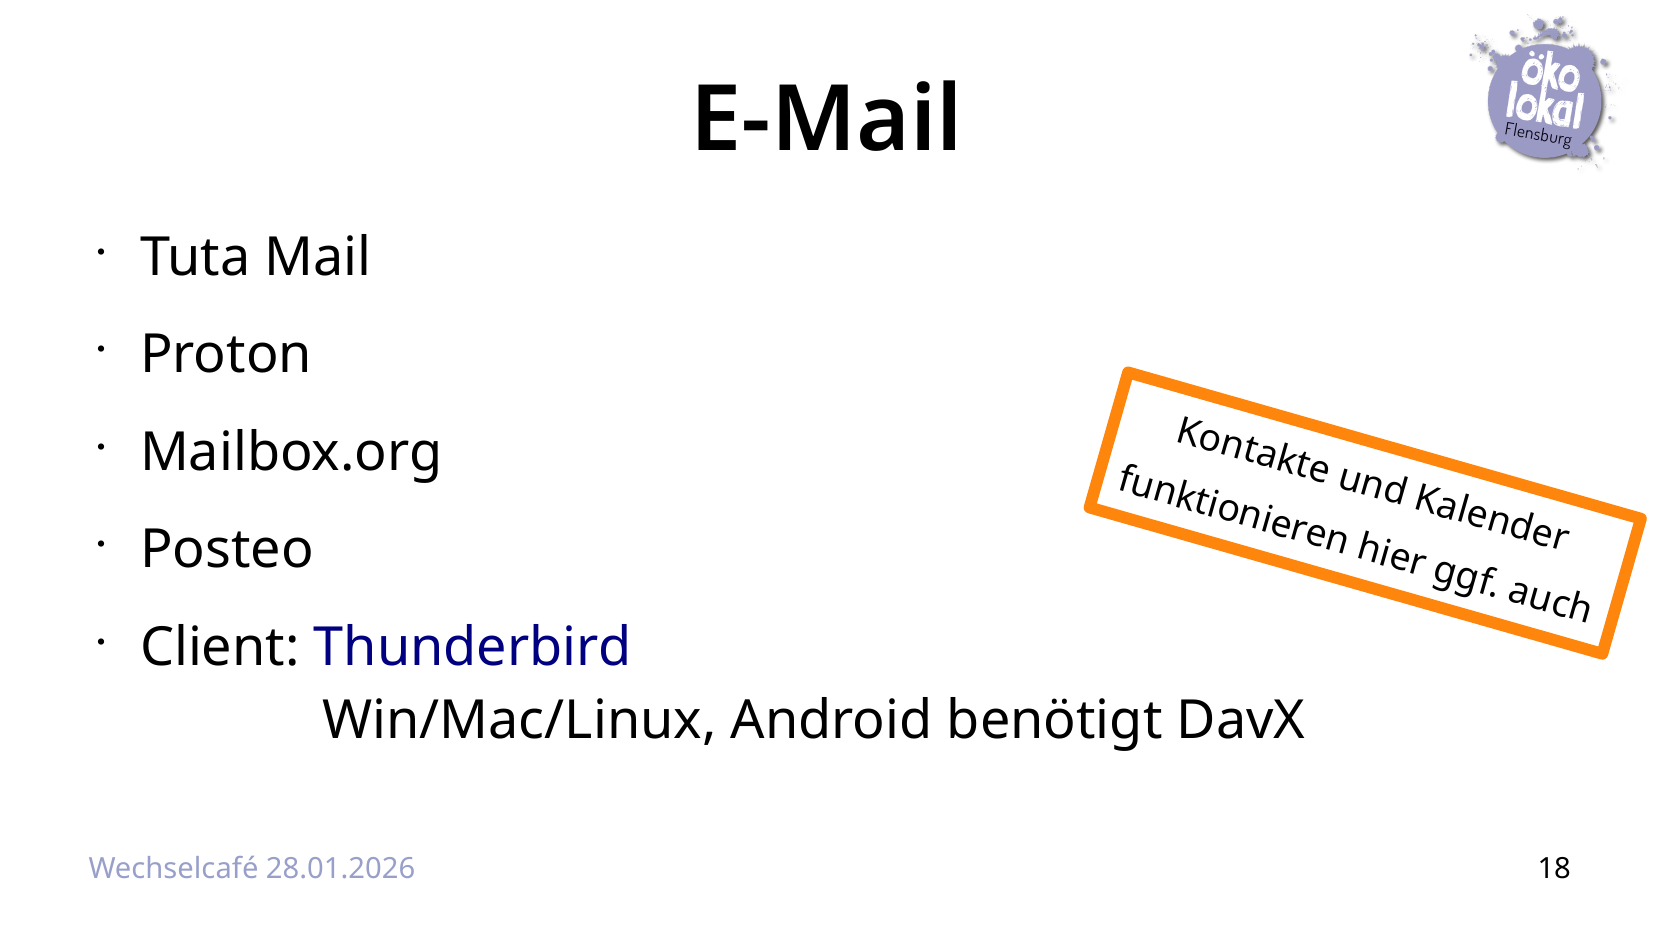

# E-Mail
Tuta Mail
Proton
Mailbox.org
Posteo
Client: Thunderbird
 Win/Mac/Linux, Android benötigt DavX
Kontakte und Kalender
funktionieren hier ggf. auch